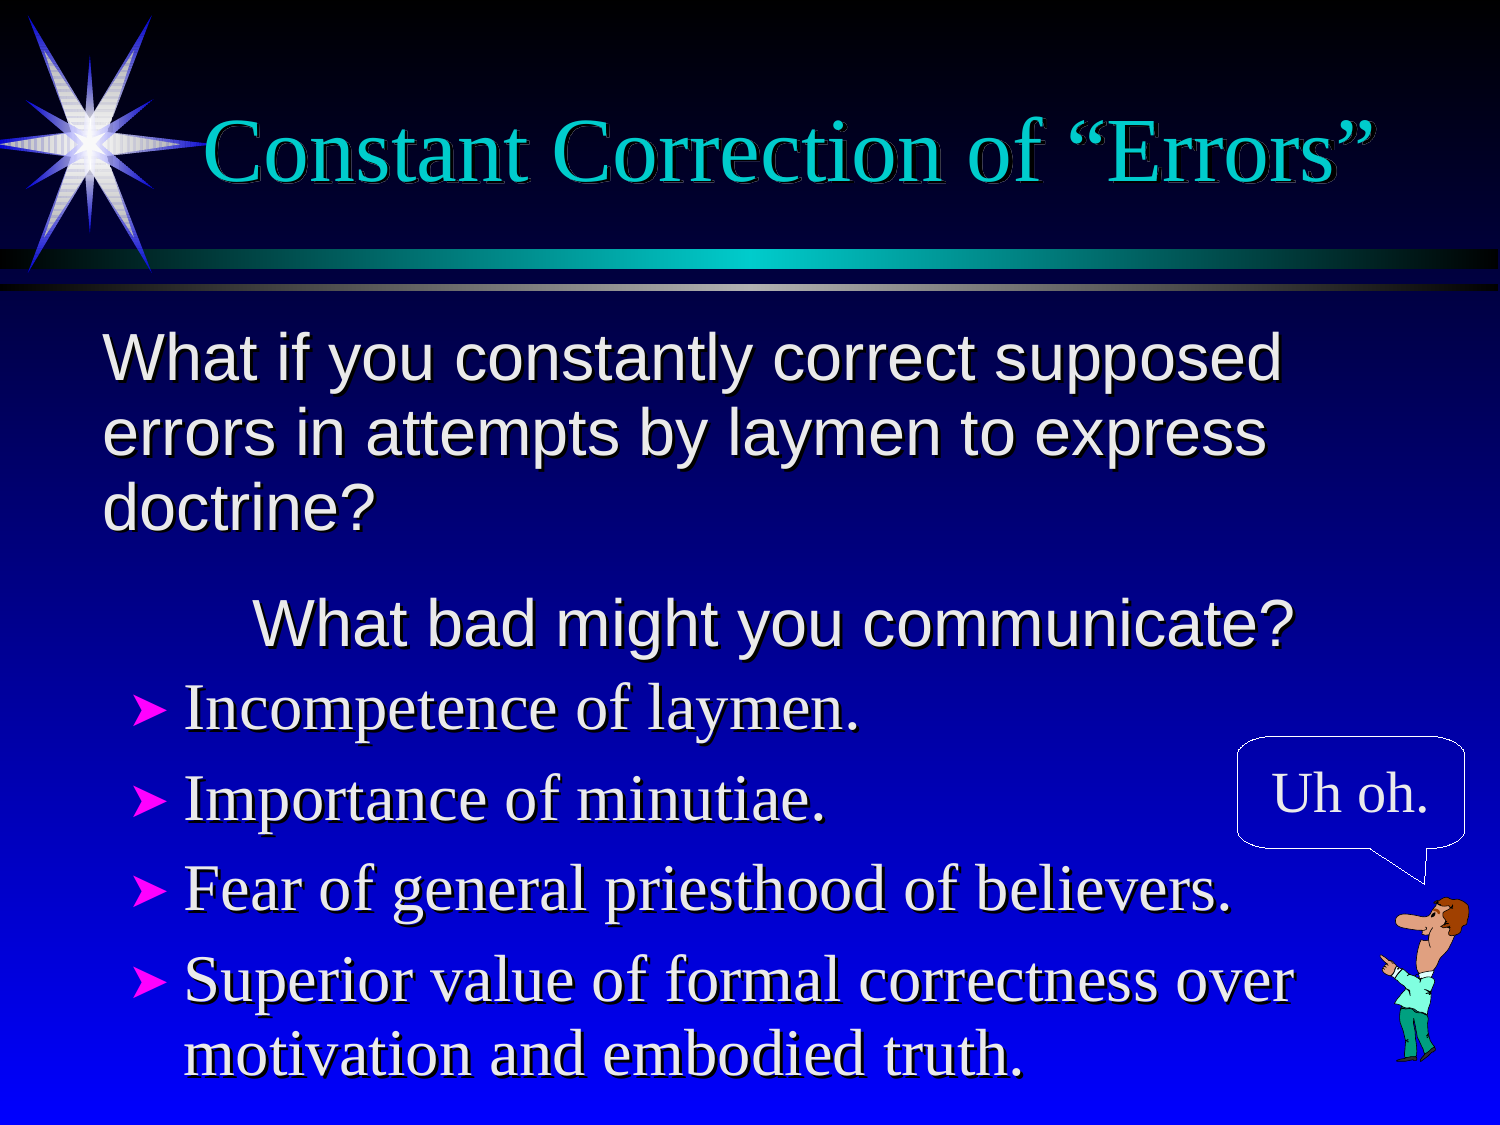

# Constant Correction of “Errors”
What if you constantly correct supposed errors in attempts by laymen to express doctrine?
	What bad might you communicate?
Incompetence of laymen.
Importance of minutiae.
Fear of general priesthood of believers.
Superior value of formal correctness over motivation and embodied truth.
Uh oh.